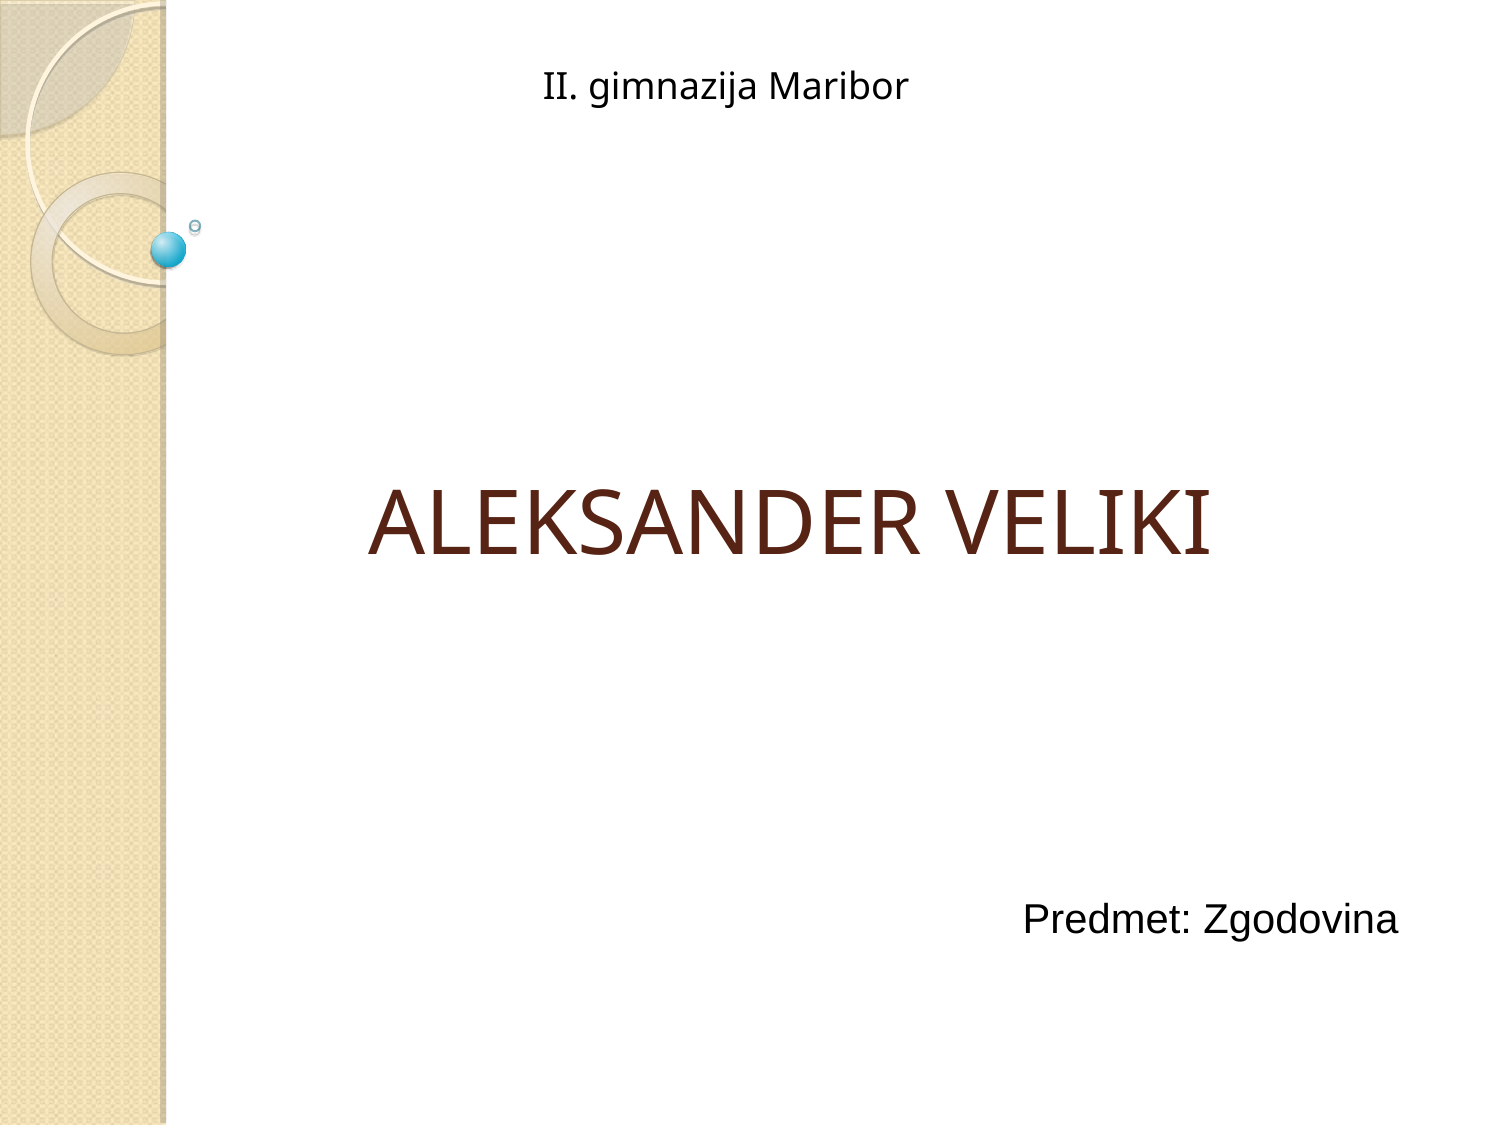

II. gimnazija Maribor
# ALEKSANDER VELIKI
Predmet: Zgodovina